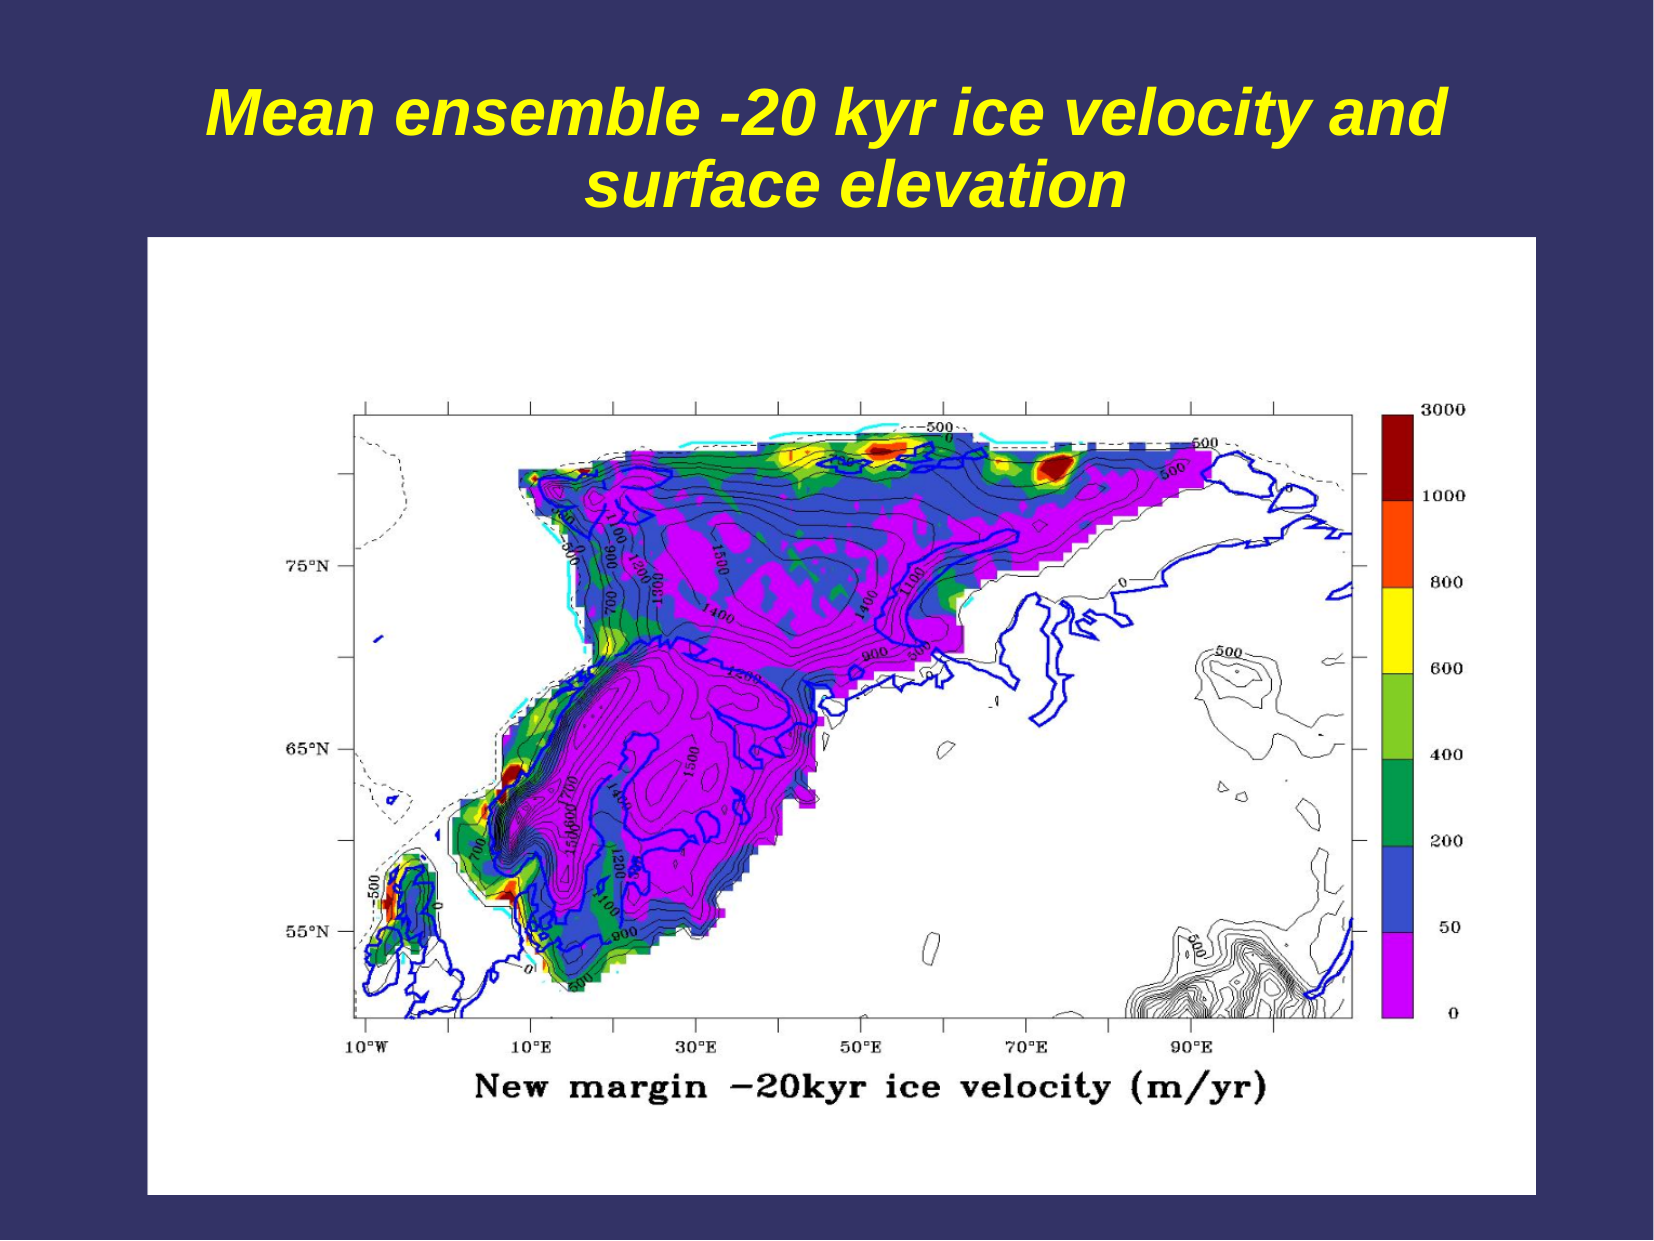

# Mean ensemble -20 kyr ice velocity and surface elevation